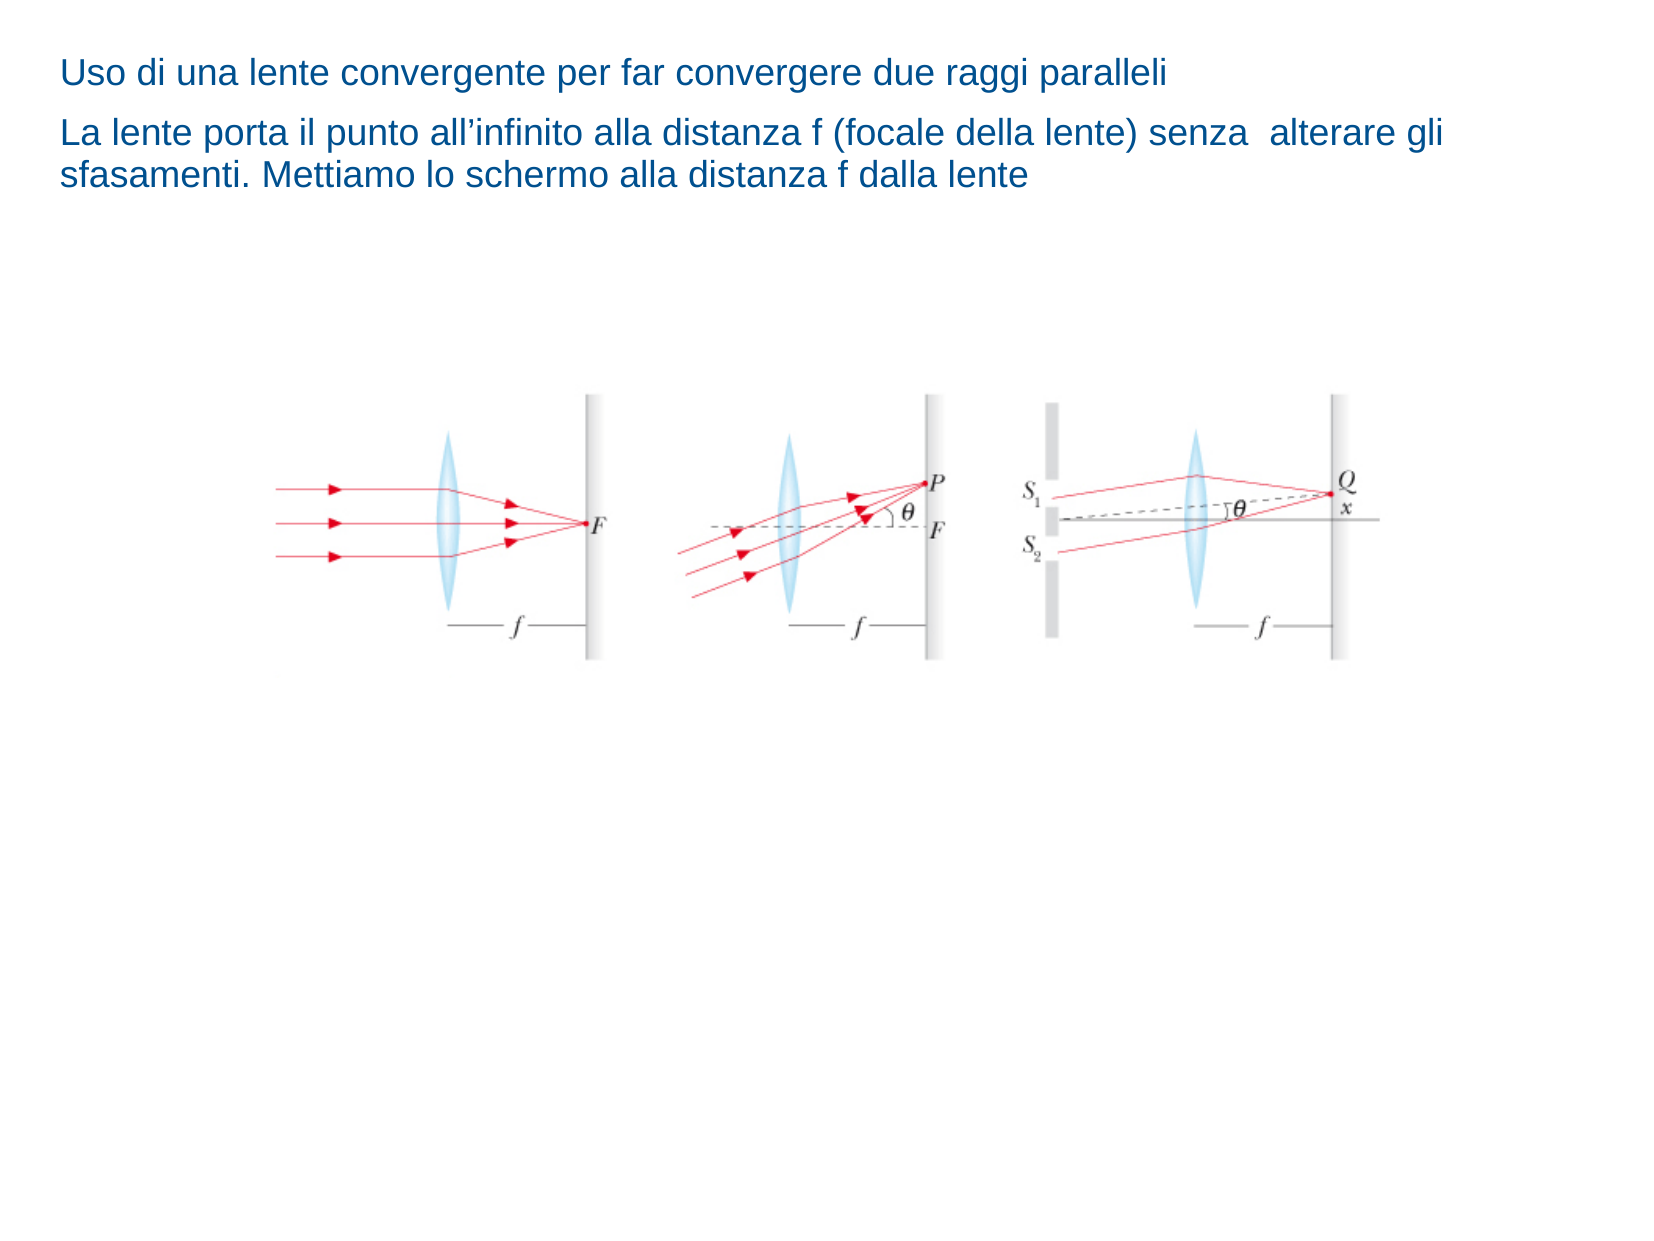

Uso di una lente convergente per far convergere due raggi paralleli
La lente porta il punto all’infinito alla distanza f (focale della lente) senza alterare gli sfasamenti. Mettiamo lo schermo alla distanza f dalla lente